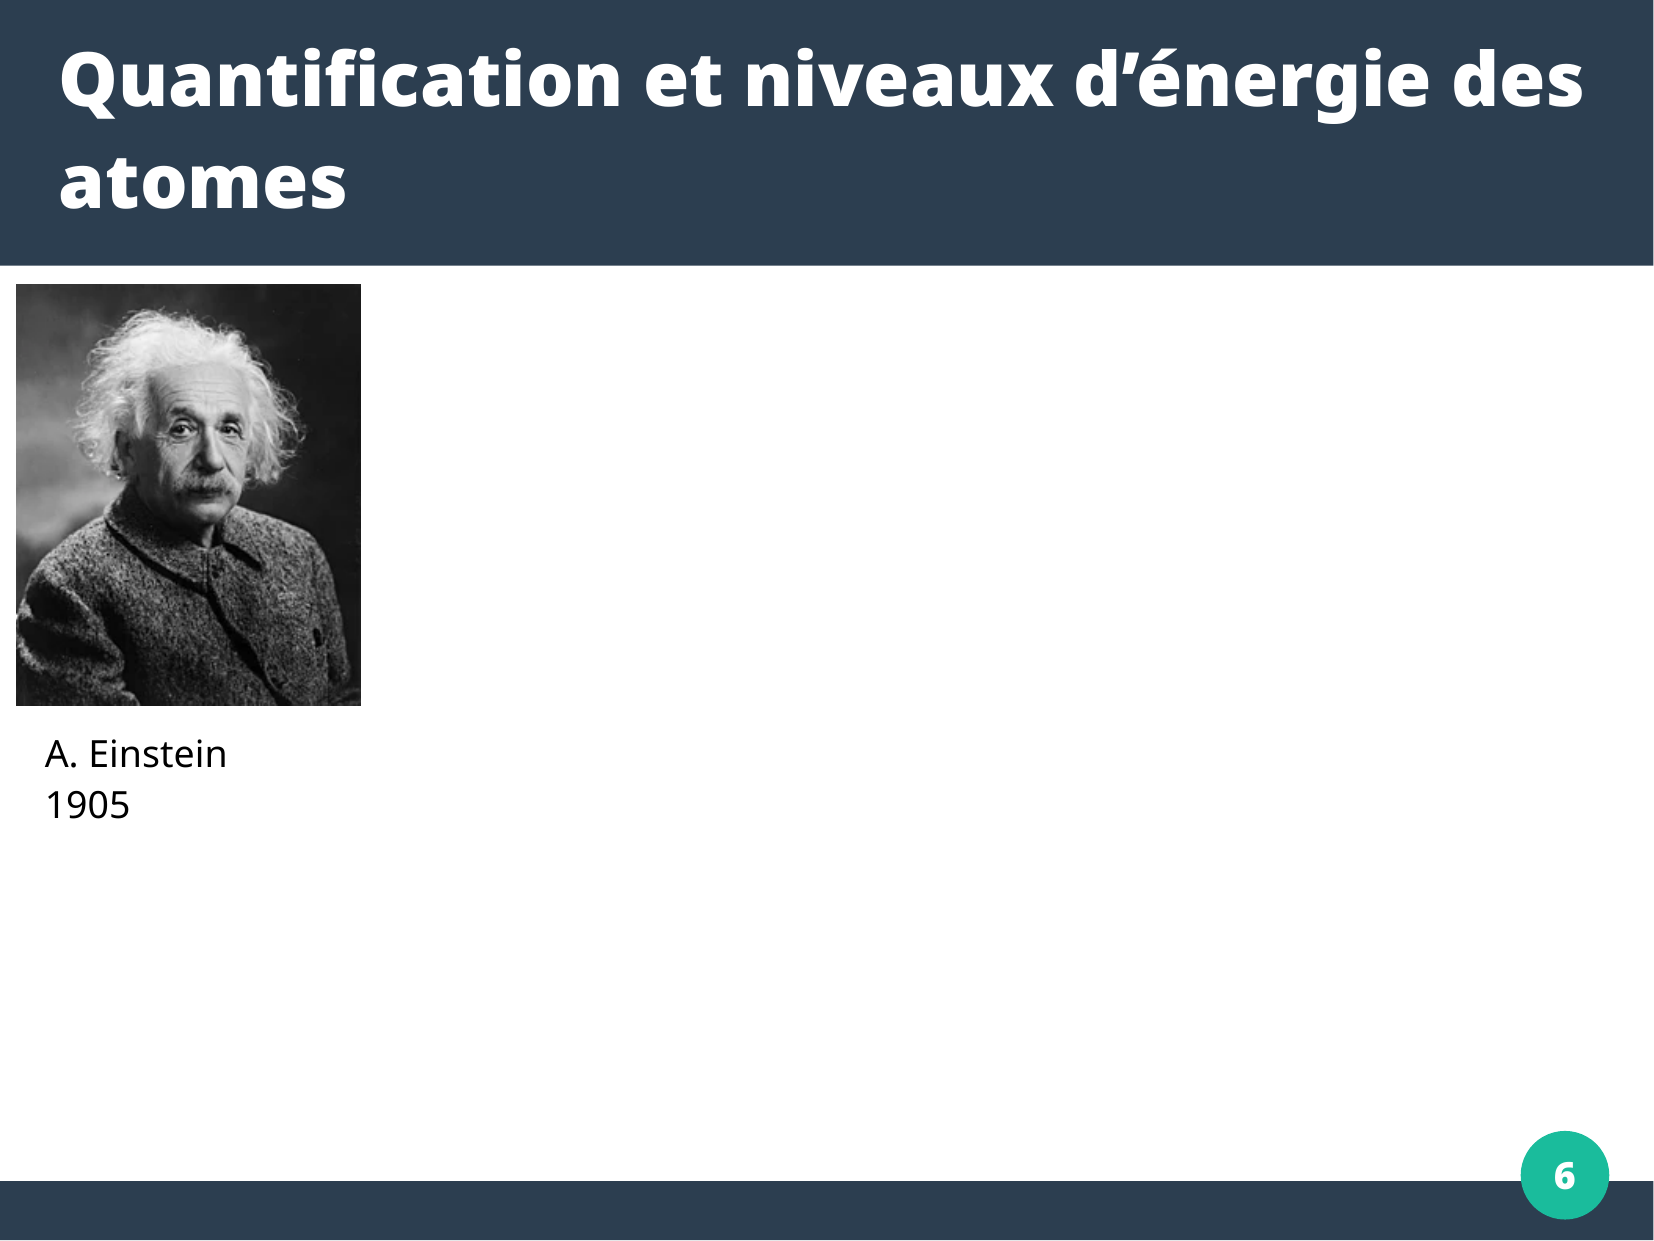

# Quantification et niveaux d’énergie des atomes
A. Einstein
1905
6